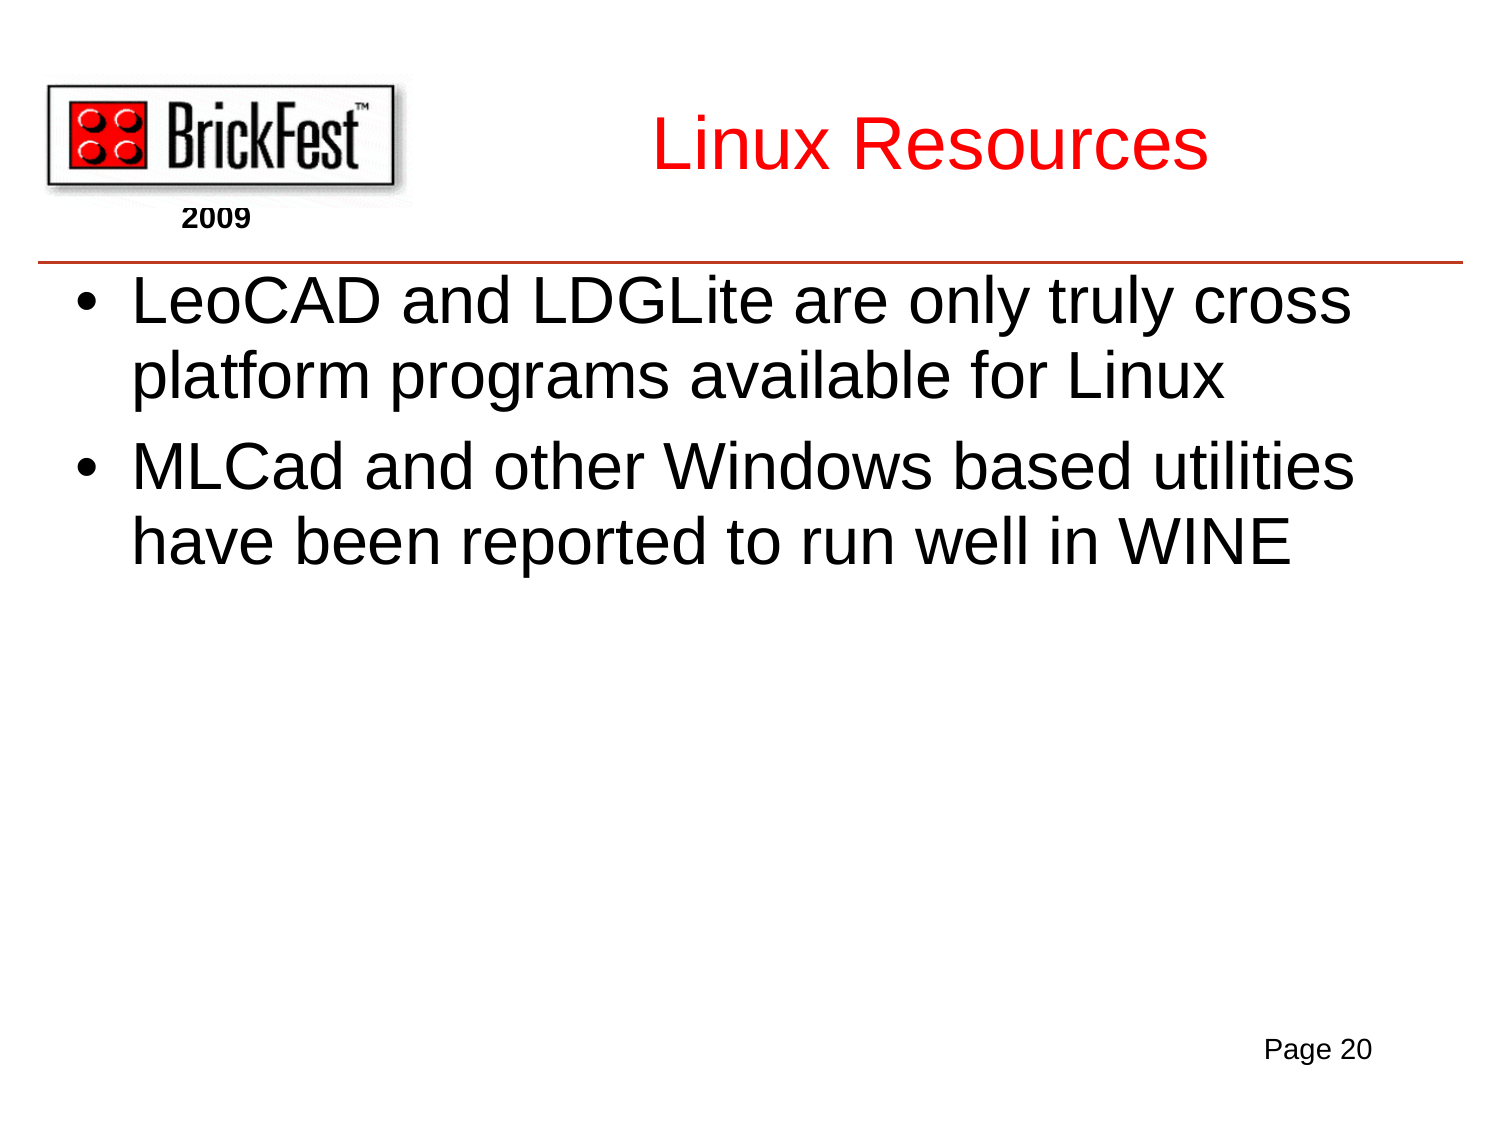

# Linux Resources
LeoCAD and LDGLite are only truly cross platform programs available for Linux
MLCad and other Windows based utilities have been reported to run well in WINE
20